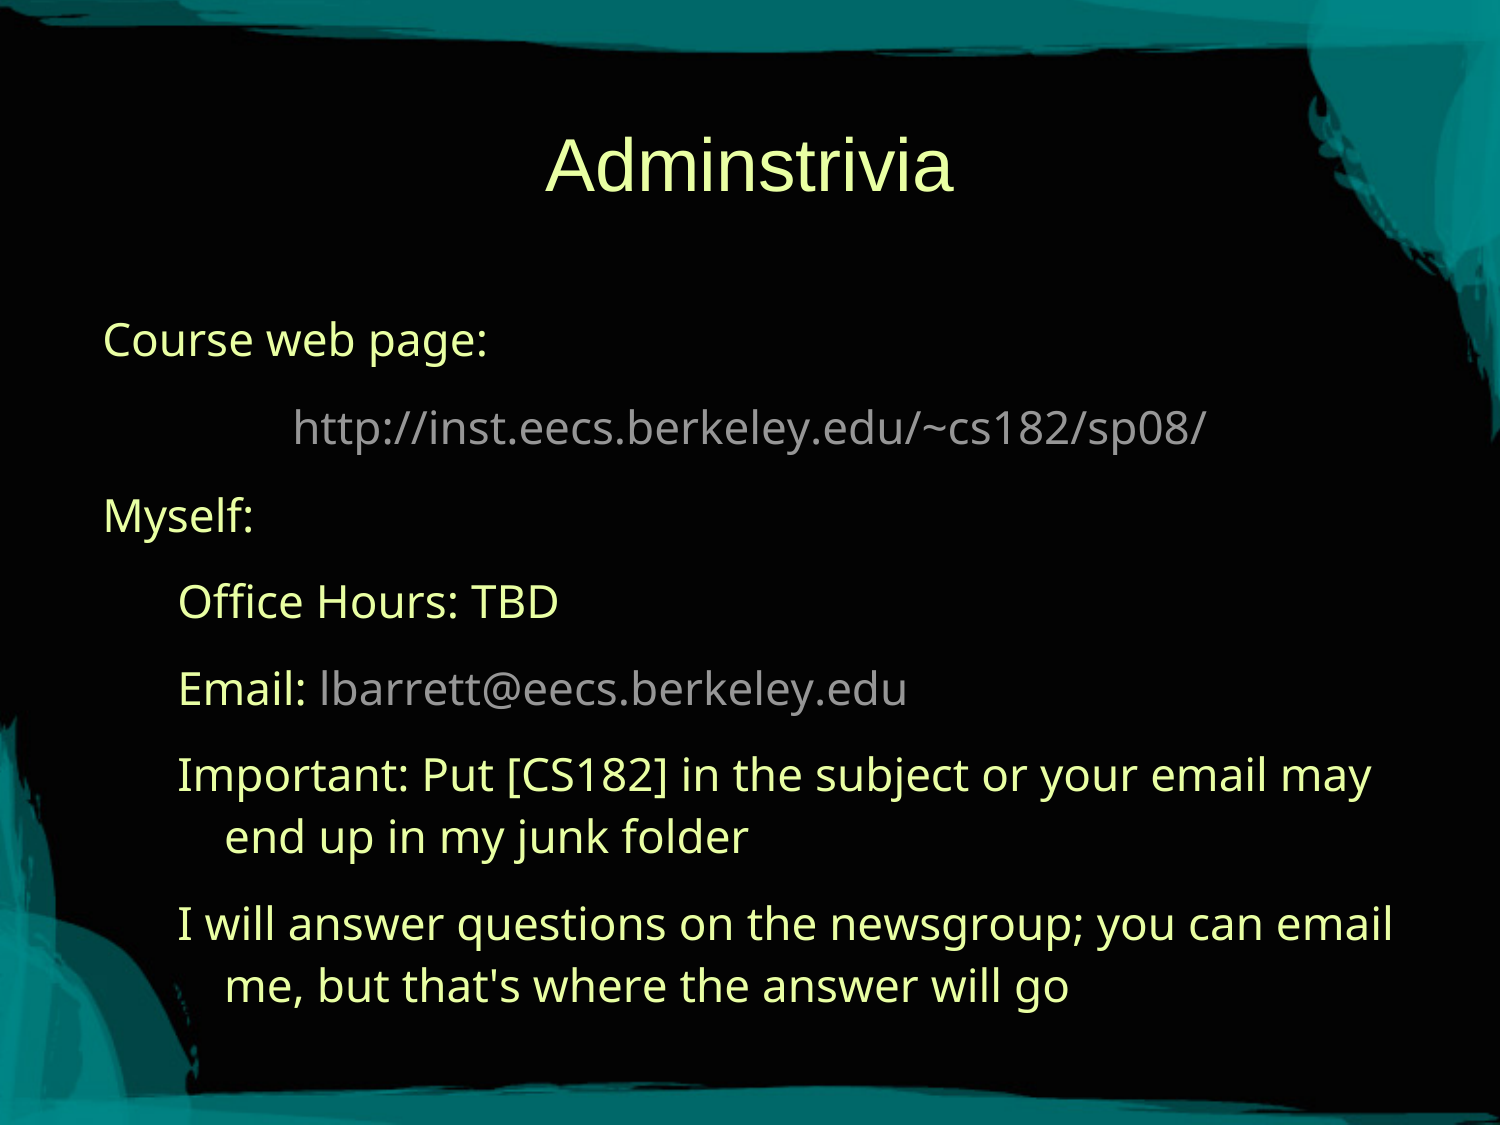

# Adminstrivia
Course web page:
http://inst.eecs.berkeley.edu/~cs182/sp08/
Myself:
Office Hours: TBD
Email: lbarrett@eecs.berkeley.edu
Important: Put [CS182] in the subject or your email may end up in my junk folder
I will answer questions on the newsgroup; you can email me, but that's where the answer will go